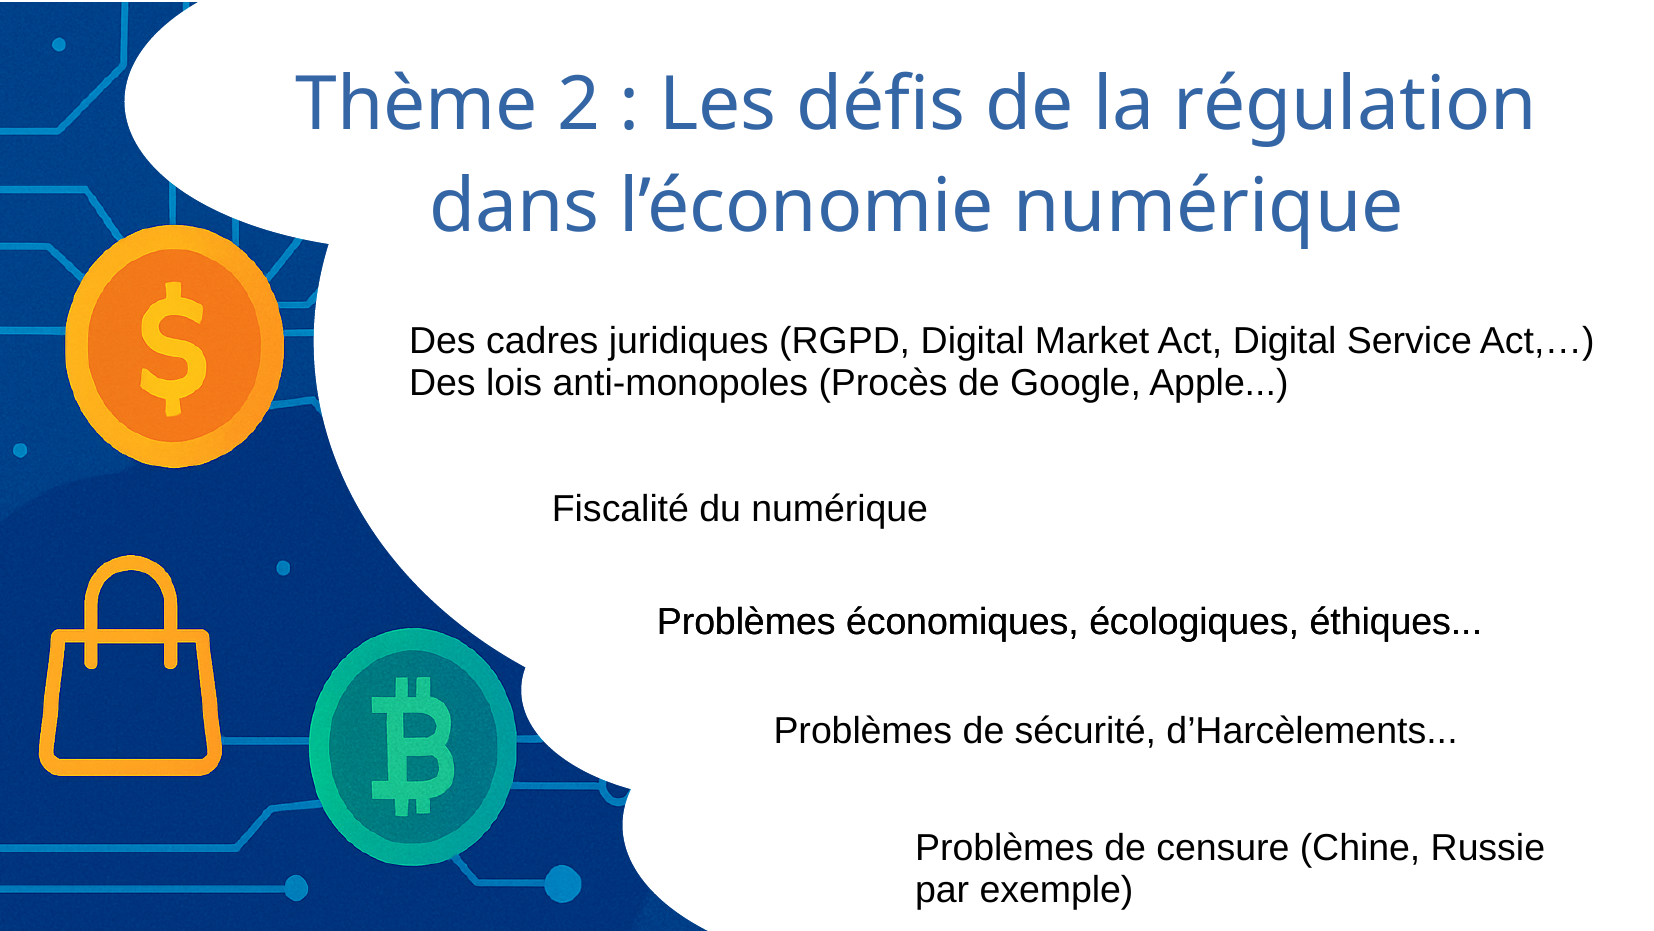

Thème 2 : Les défis de la régulation dans l’économie numérique
Des cadres juridiques (RGPD, Digital Market Act, Digital Service Act,…)
Des lois anti-monopoles (Procès de Google, Apple...)
Fiscalité du numérique
Problèmes économiques, écologiques, éthiques...
Problèmes économiques, écologiques, éthiques...
Problèmes de sécurité, d’Harcèlements...
Problèmes de censure (Chine, Russie
par exemple)